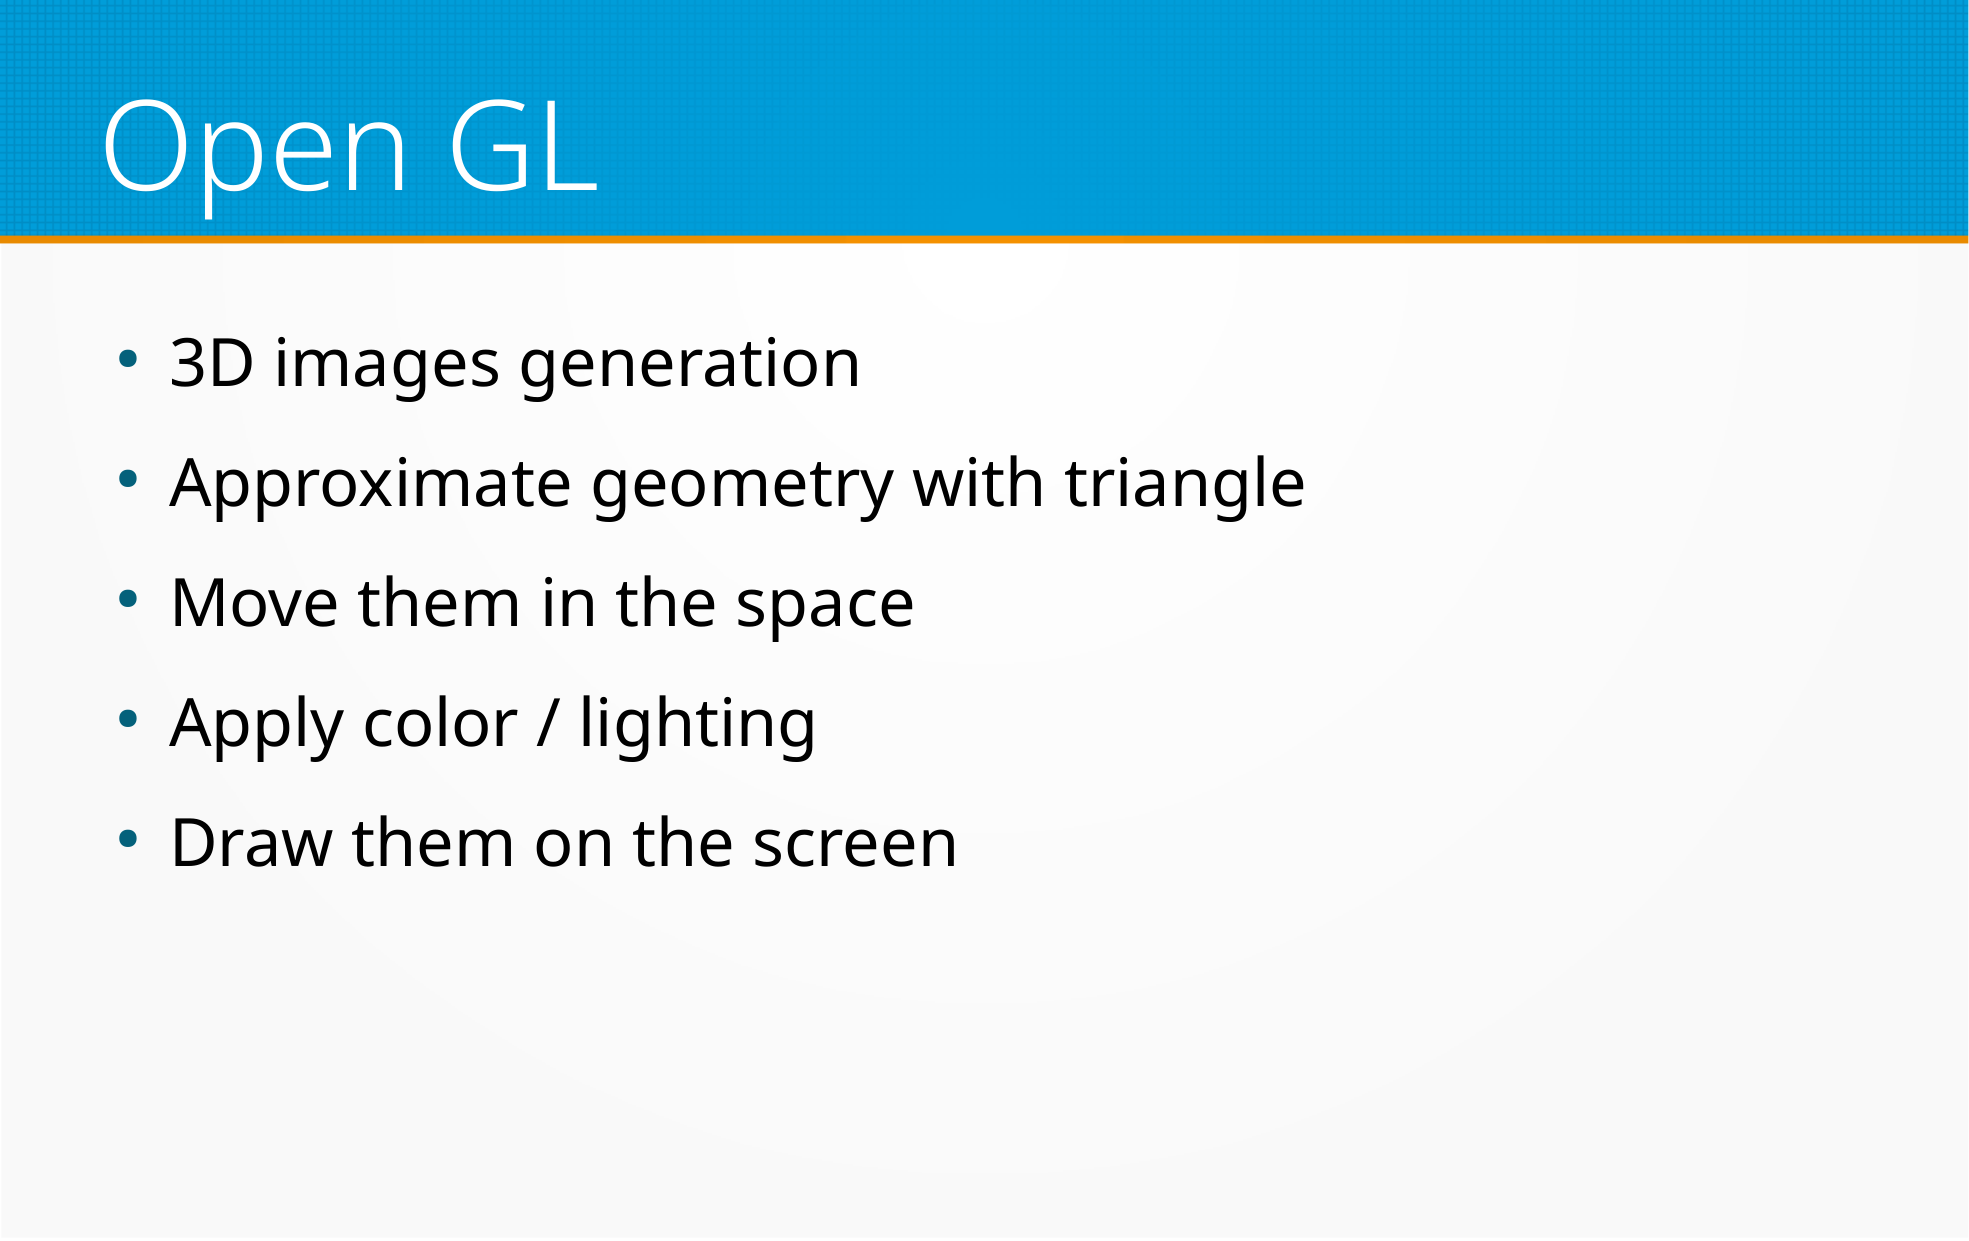

# Open GL
3D images generation
Approximate geometry with triangle
Move them in the space
Apply color / lighting
Draw them on the screen